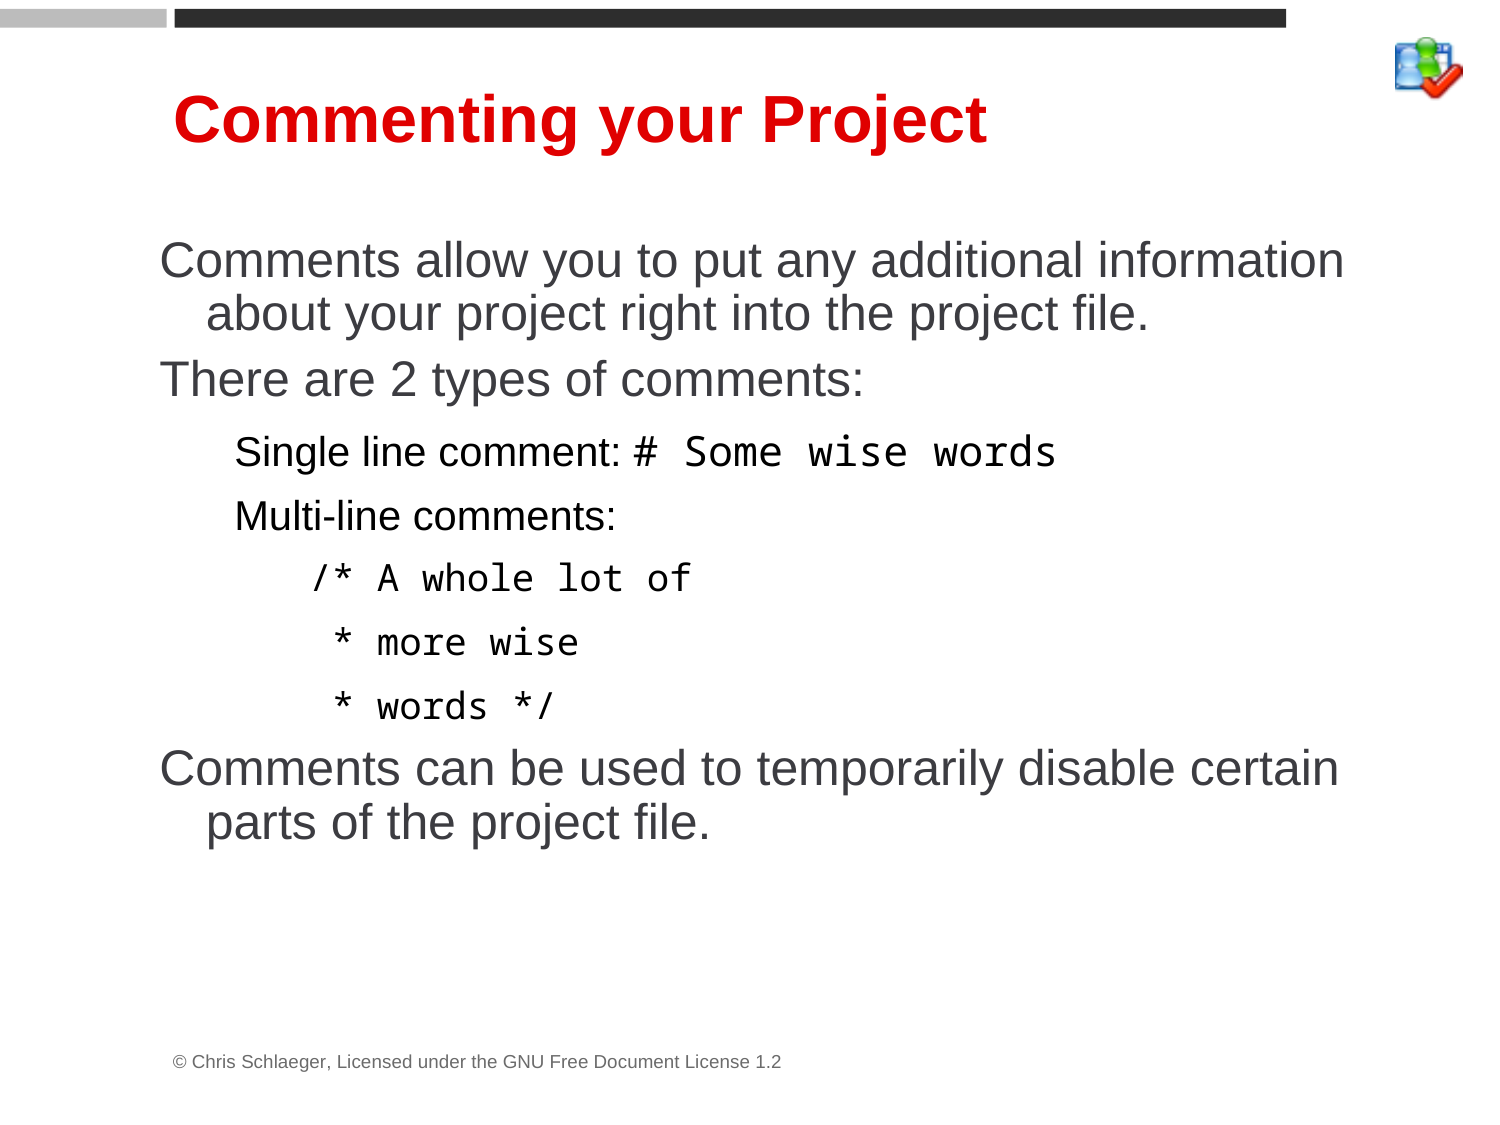

# Commenting your Project
Comments allow you to put any additional information about your project right into the project file.
There are 2 types of comments:
Single line comment: # Some wise words
Multi-line comments:
/* A whole lot of
 * more wise
 * words */
Comments can be used to temporarily disable certain parts of the project file.